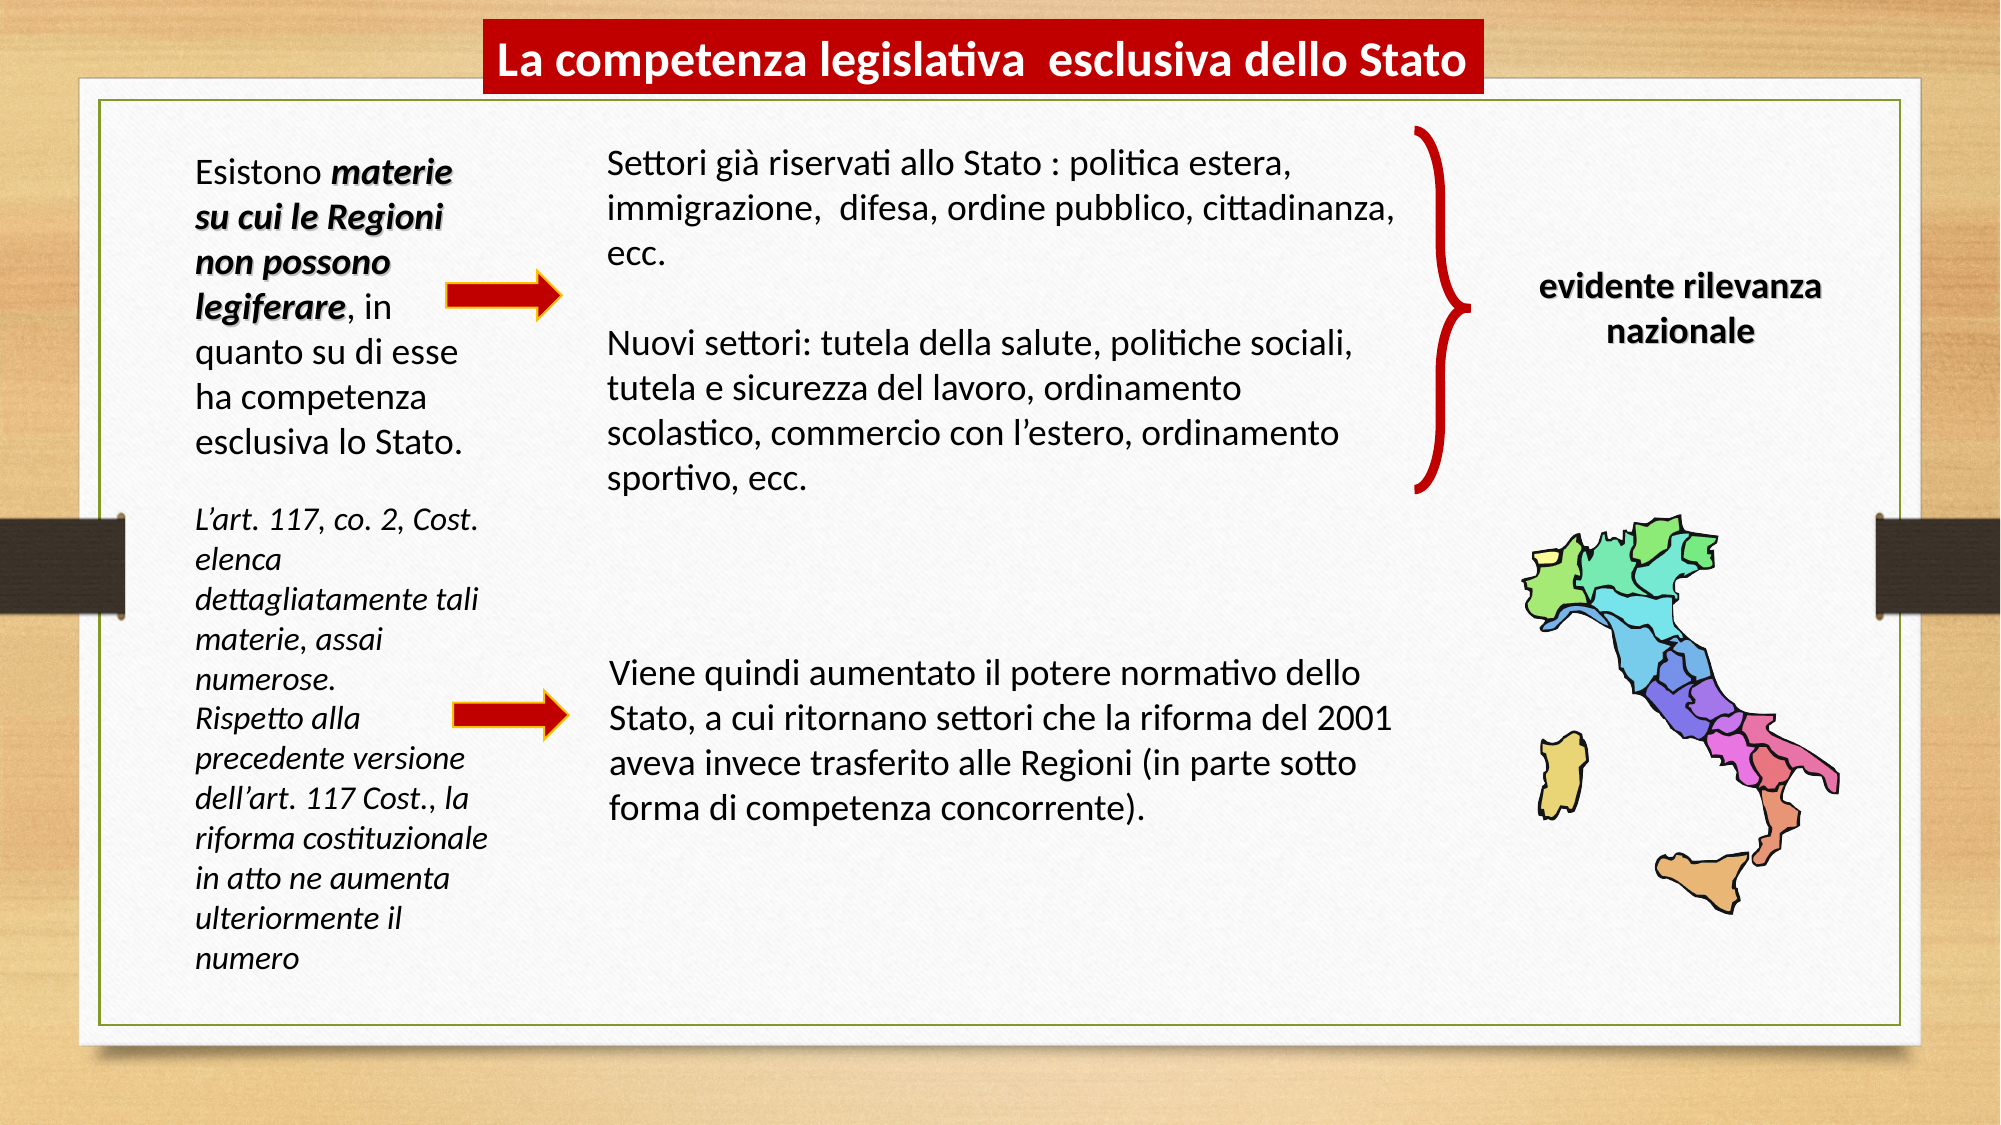

La competenza legislativa esclusiva dello Stato
Settori già riservati allo Stato : politica estera, immigrazione, difesa, ordine pubblico, cittadinanza, ecc.
Nuovi settori: tutela della salute, politiche sociali, tutela e sicurezza del lavoro, ordinamento scolastico, commercio con l’estero, ordinamento sportivo, ecc.
Esistono materie su cui le Regioni non possono legiferare, in quanto su di esse ha competenza esclusiva lo Stato.
evidente rilevanza nazionale
L’art. 117, co. 2, Cost. elenca dettagliatamente tali materie, assai numerose.
Rispetto alla precedente versione dell’art. 117 Cost., la riforma costituzionale in atto ne aumenta ulteriormente il numero
Viene quindi aumentato il potere normativo dello Stato, a cui ritornano settori che la riforma del 2001 aveva invece trasferito alle Regioni (in parte sotto forma di competenza concorrente).